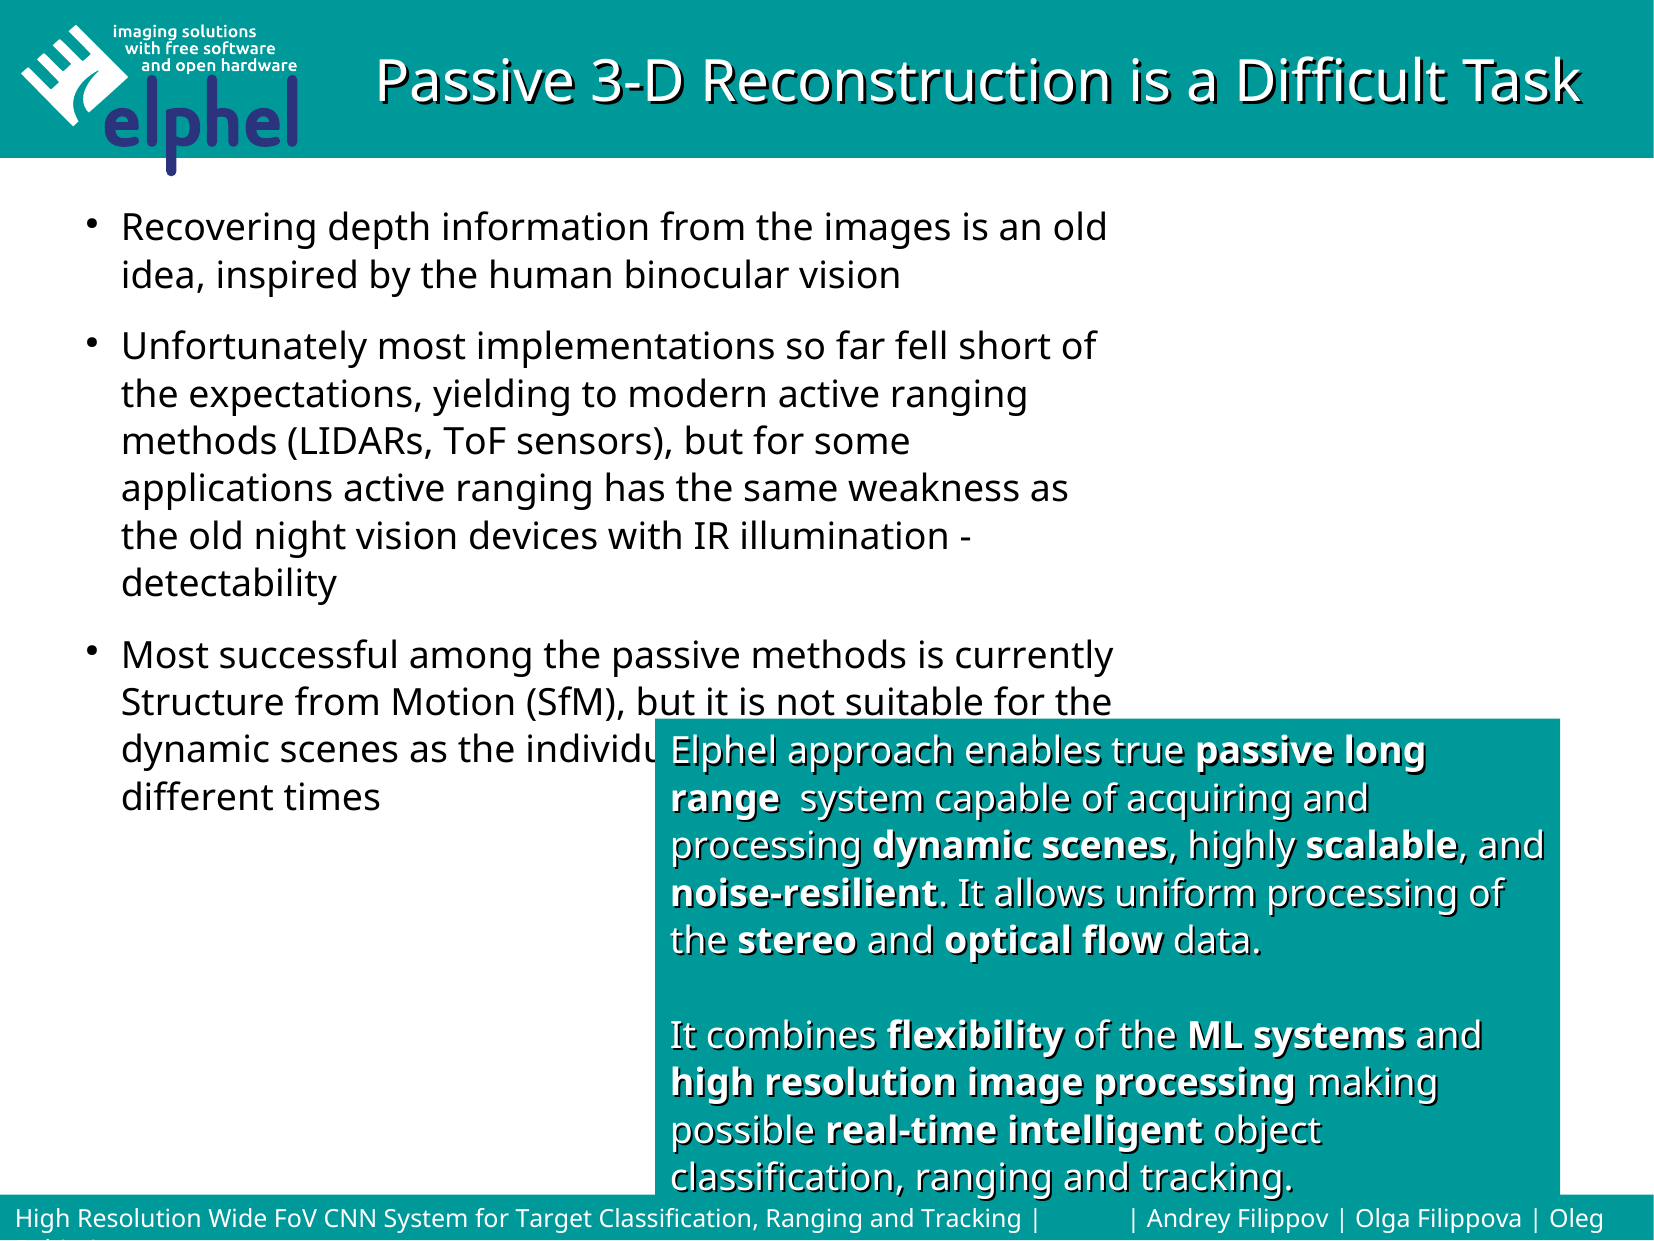

# Passive 3-D Reconstruction is a Difficult Task
Recovering depth information from the images is an old idea, inspired by the human binocular vision
Unfortunately most implementations so far fell short of the expectations, yielding to modern active ranging methods (LIDARs, ToF sensors), but for some applications active ranging has the same weakness as the old night vision devices with IR illumination - detectability
Most successful among the passive methods is currently Structure from Motion (SfM), but it is not suitable for the dynamic scenes as the individual images are acquired at different times
Elphel approach enables true passive long range system capable of acquiring and processing dynamic scenes, highly scalable, and noise-resilient. It allows uniform processing of the stereo and optical flow data.
It combines flexibility of the ML systems and high resolution image processing making possible real-time intelligent object classification, ranging and tracking.